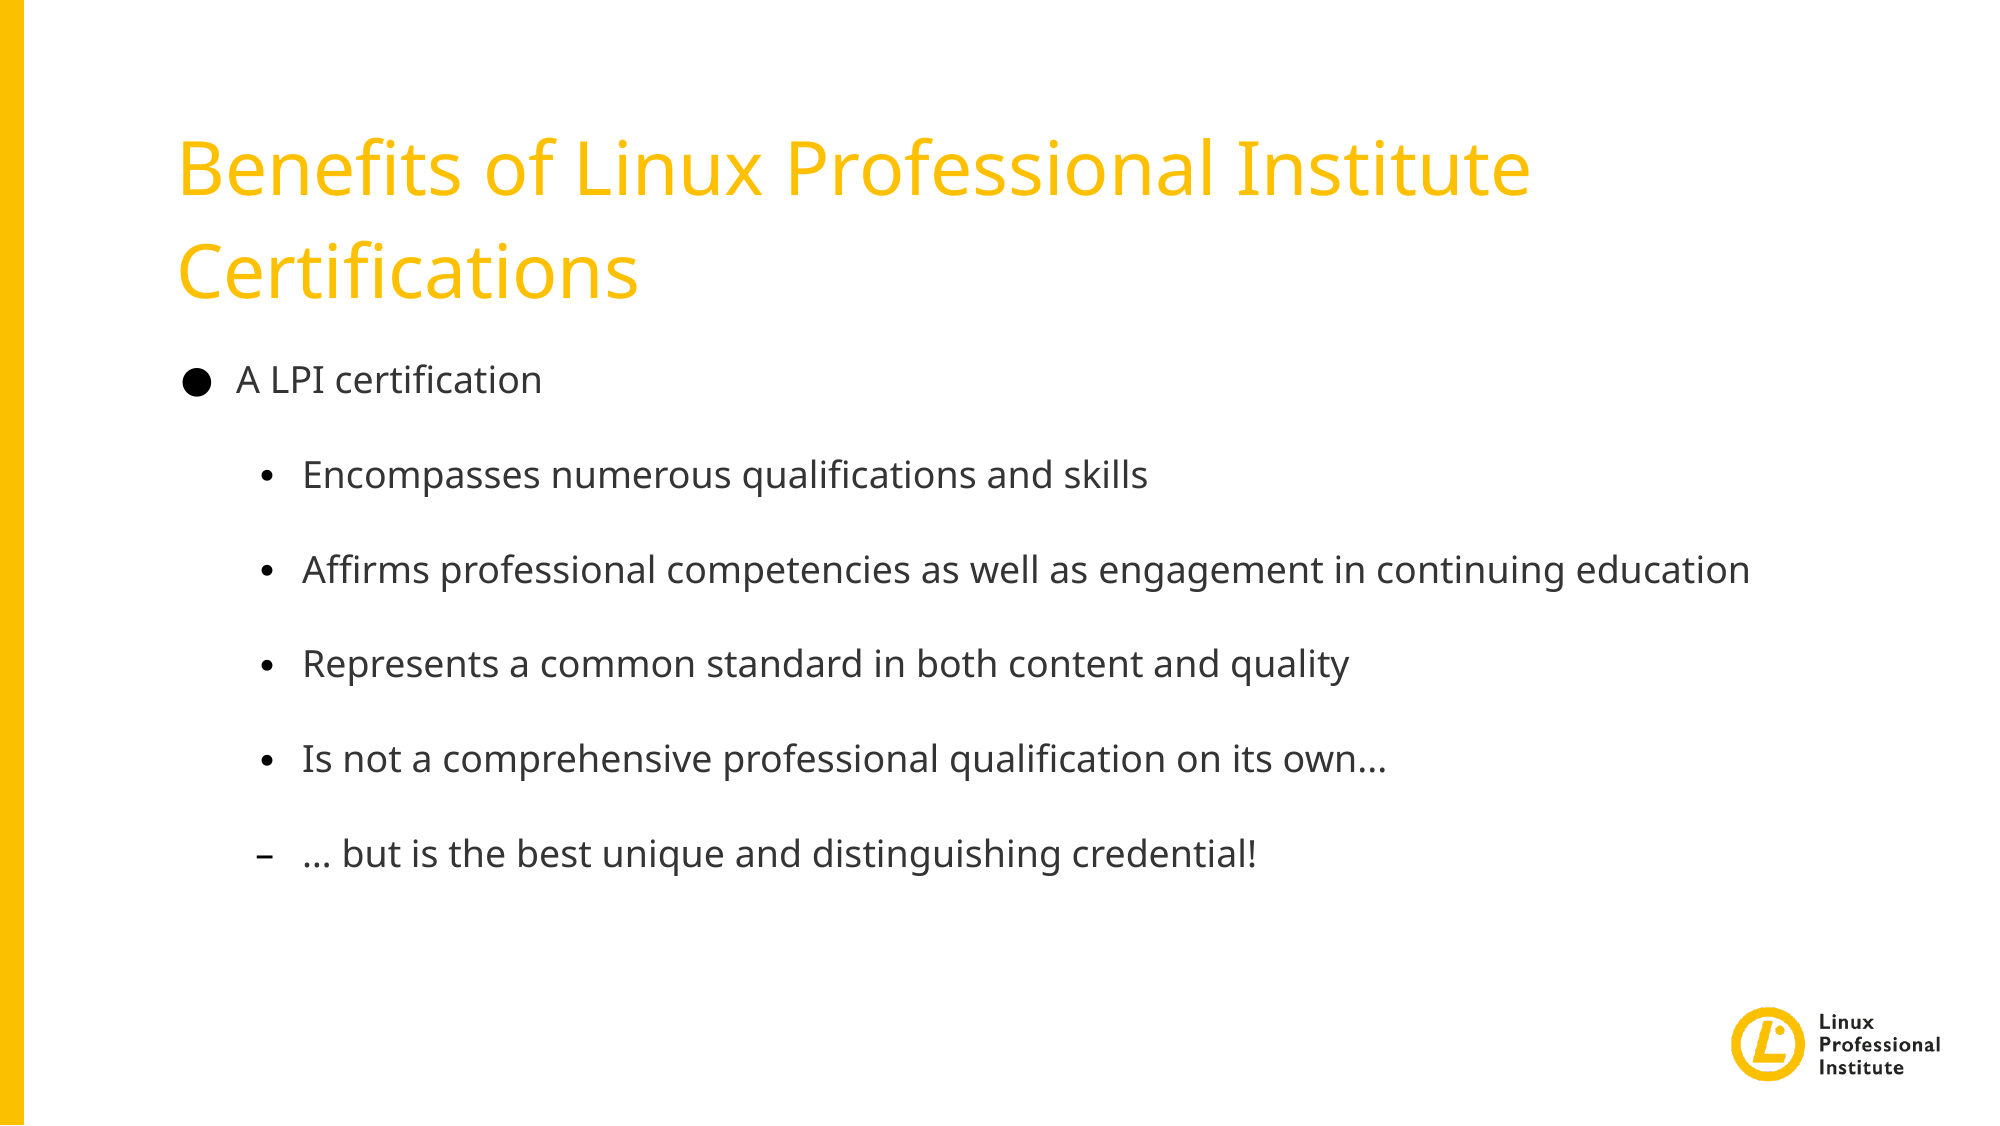

Benefits of Linux Professional Institute Certifications
A LPI certification
Encompasses numerous qualifications and skills
Affirms professional competencies as well as engagement in continuing education
Represents a common standard in both content and quality
Is not a comprehensive professional qualification on its own...
… but is the best unique and distinguishing credential!